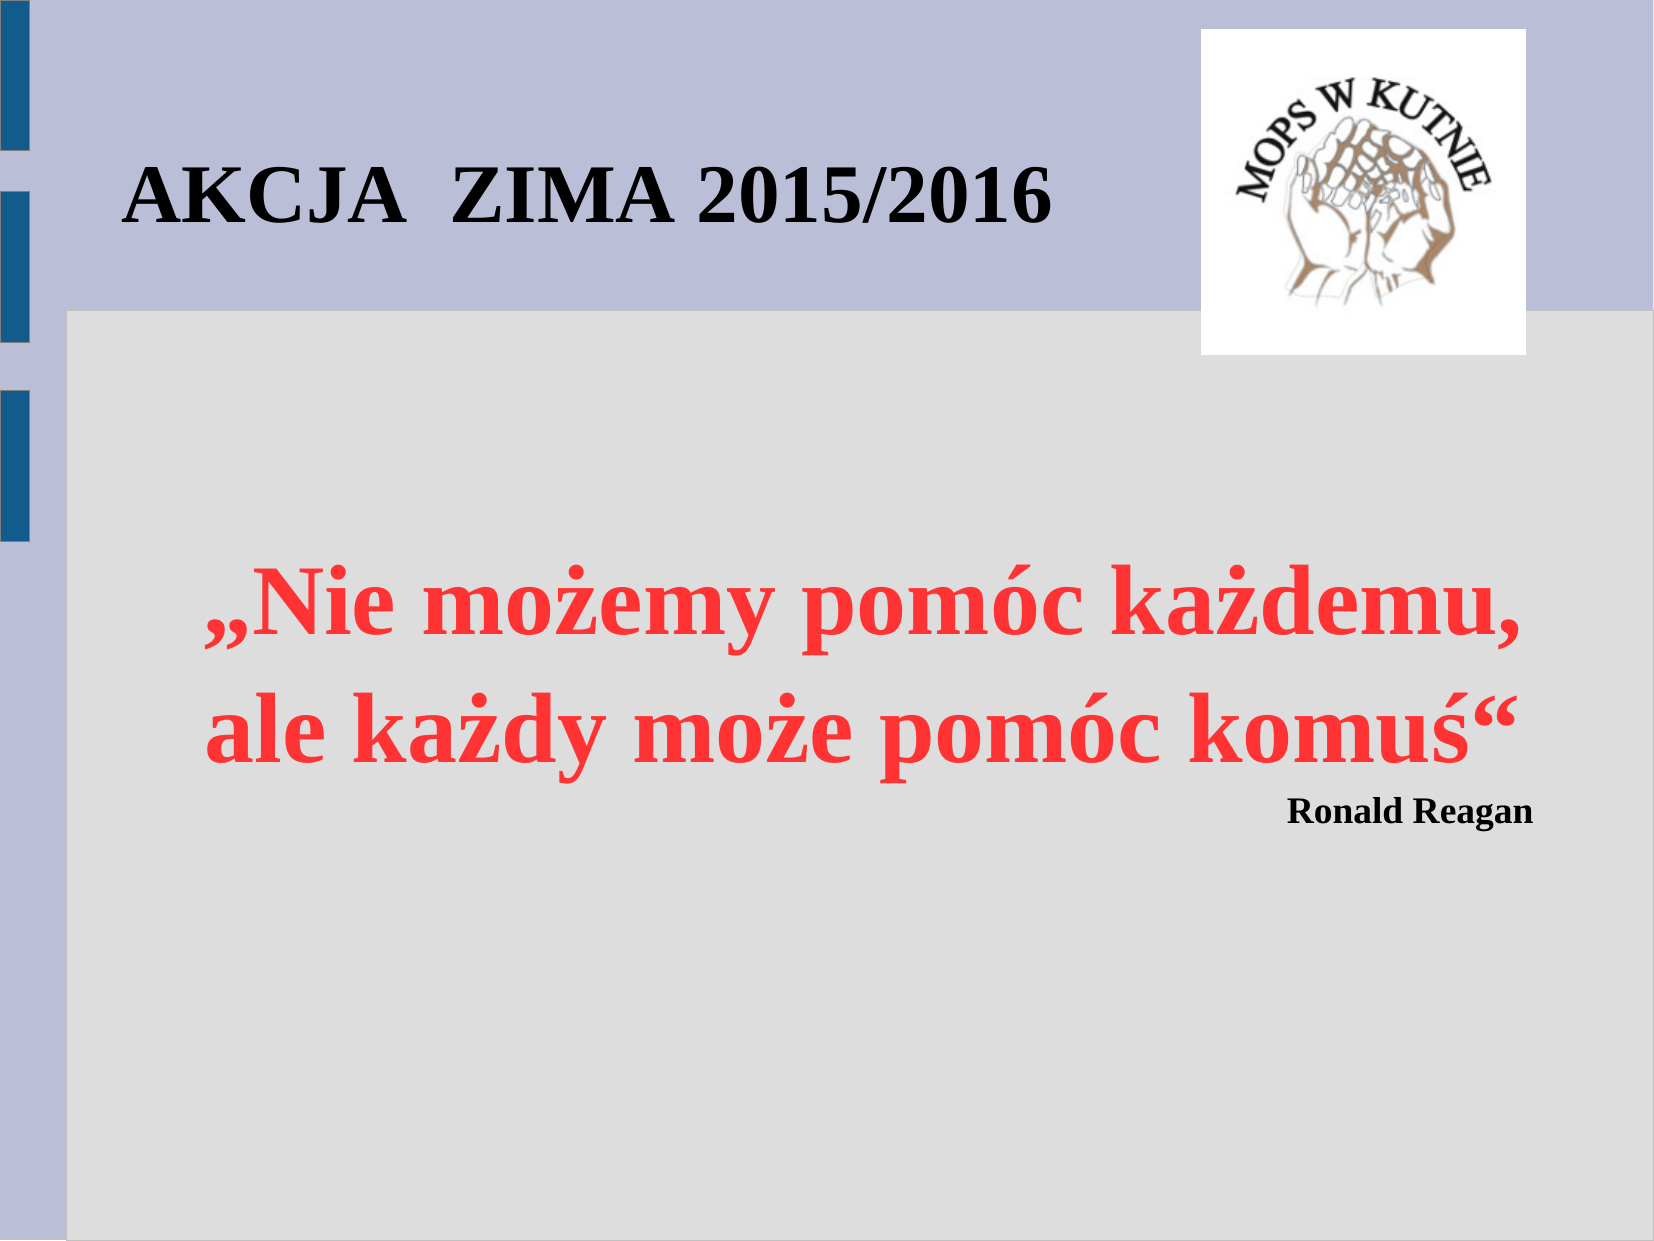

# AKCJA ZIMA 2015/2016
„Nie możemy pomóc każdemu,
ale każdy może pomóc komuś“
Ronald Reagan